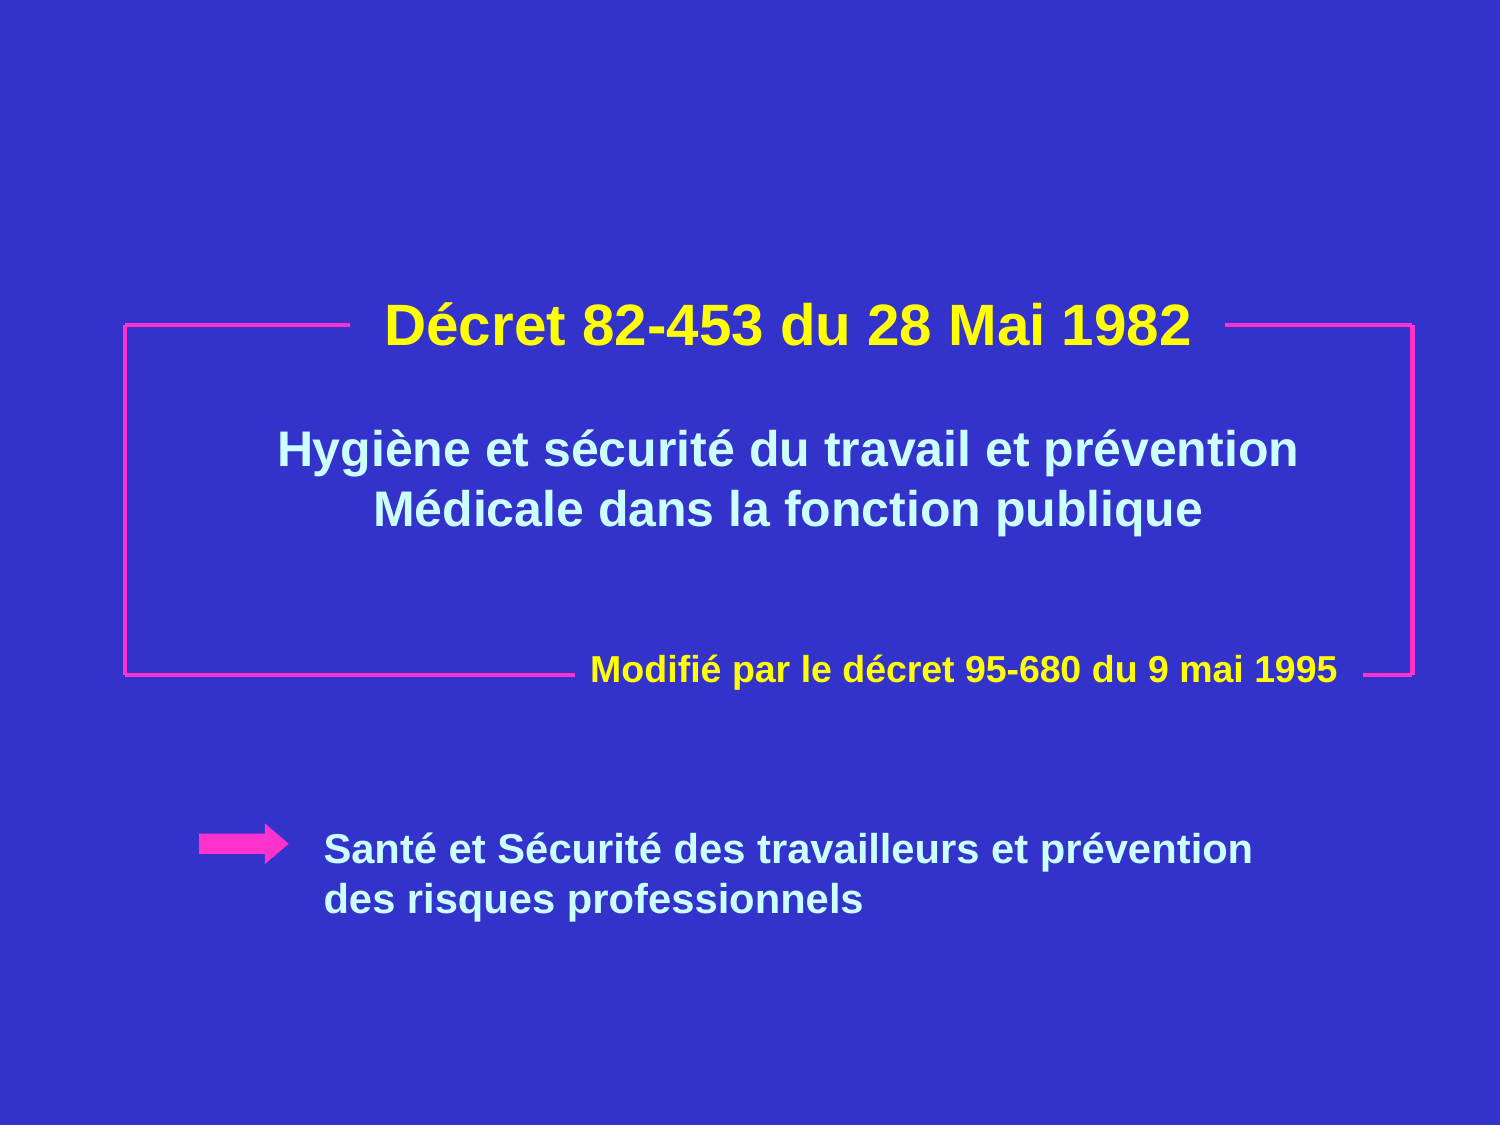

Décret 82-453 du 28 Mai 1982
Hygiène et sécurité du travail et prévention
Médicale dans la fonction publique
Modifié par le décret 95-680 du 9 mai 1995
Santé et Sécurité des travailleurs et prévention
des risques professionnels